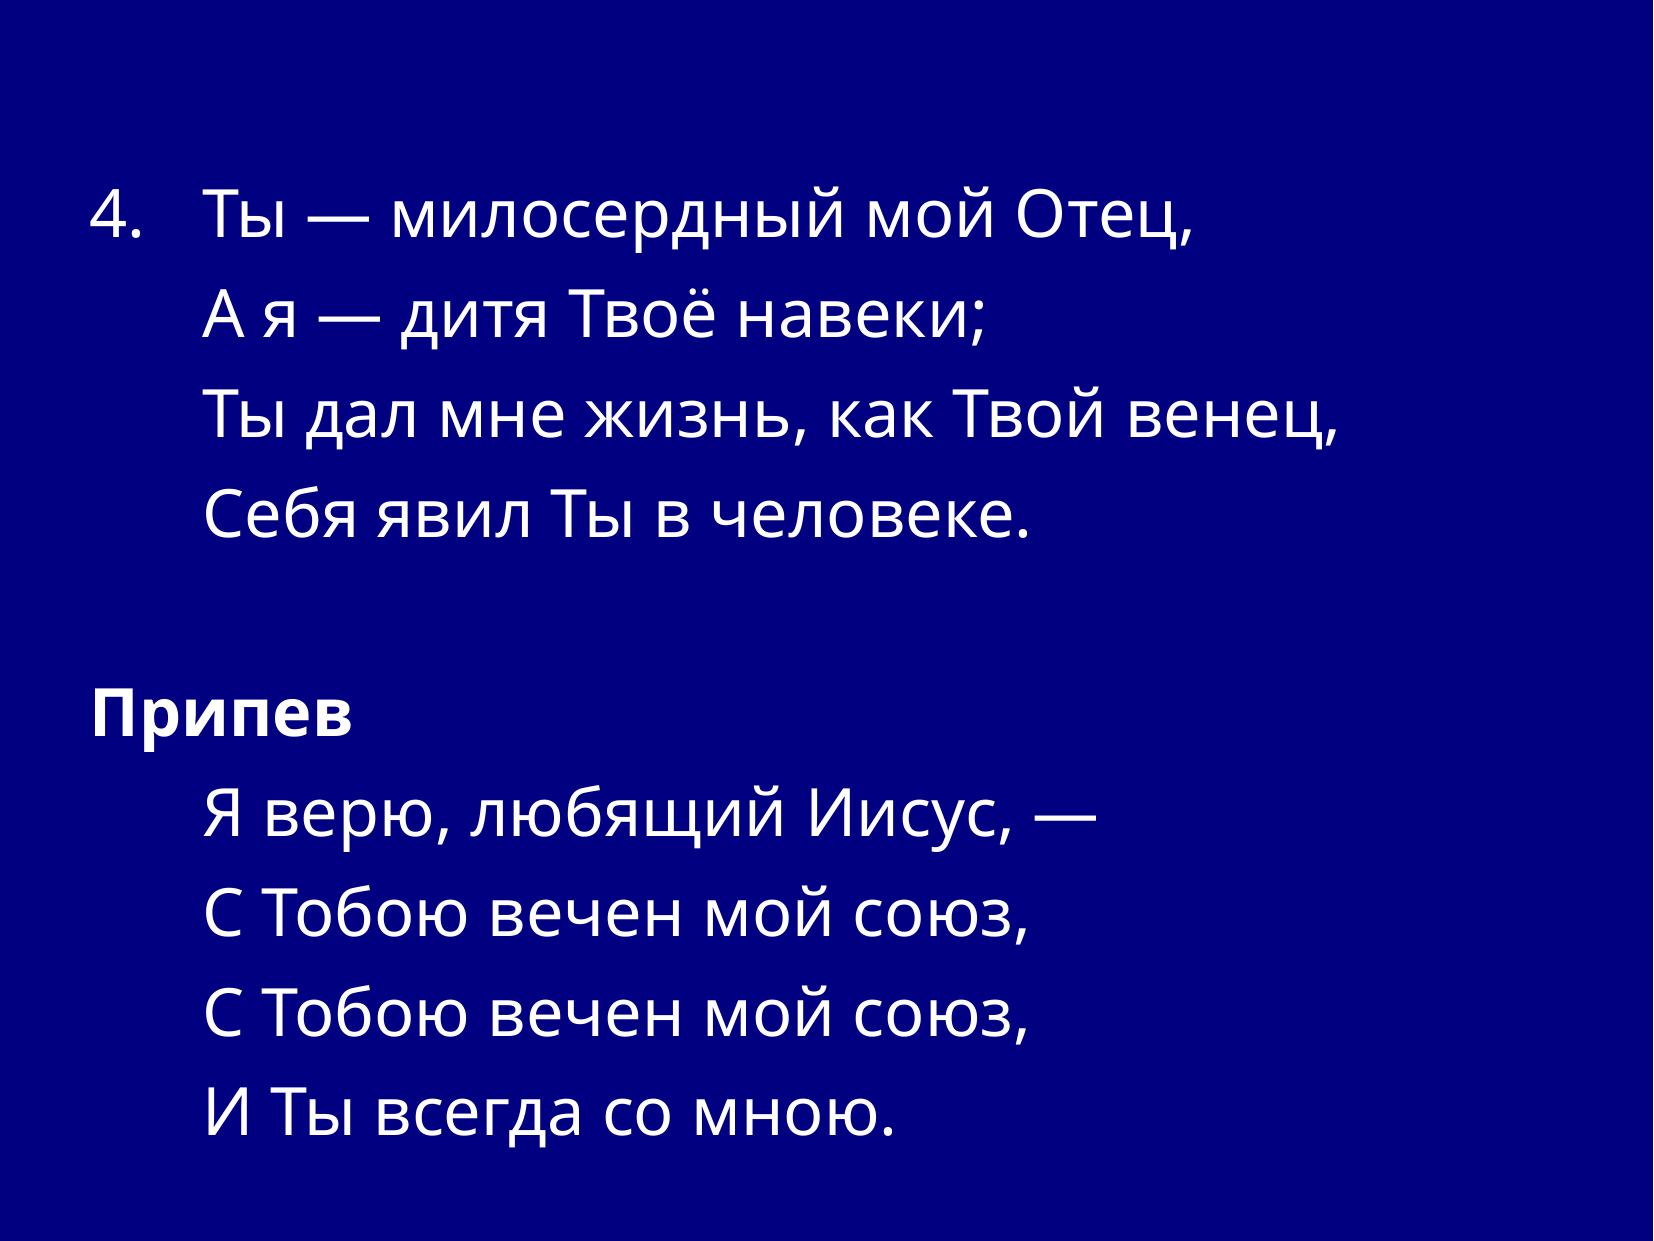

4.	Ты ― милосердный мой Отец,
	А я ― дитя Твоё навеки;
	Ты дал мне жизнь, как Твой венец,
	Себя явил Ты в человеке.
Припев
	Я верю, любящий Иисус, ―
	С Тобою вечен мой союз,
	С Тобою вечен мой союз,
	И Ты всегда со мною.